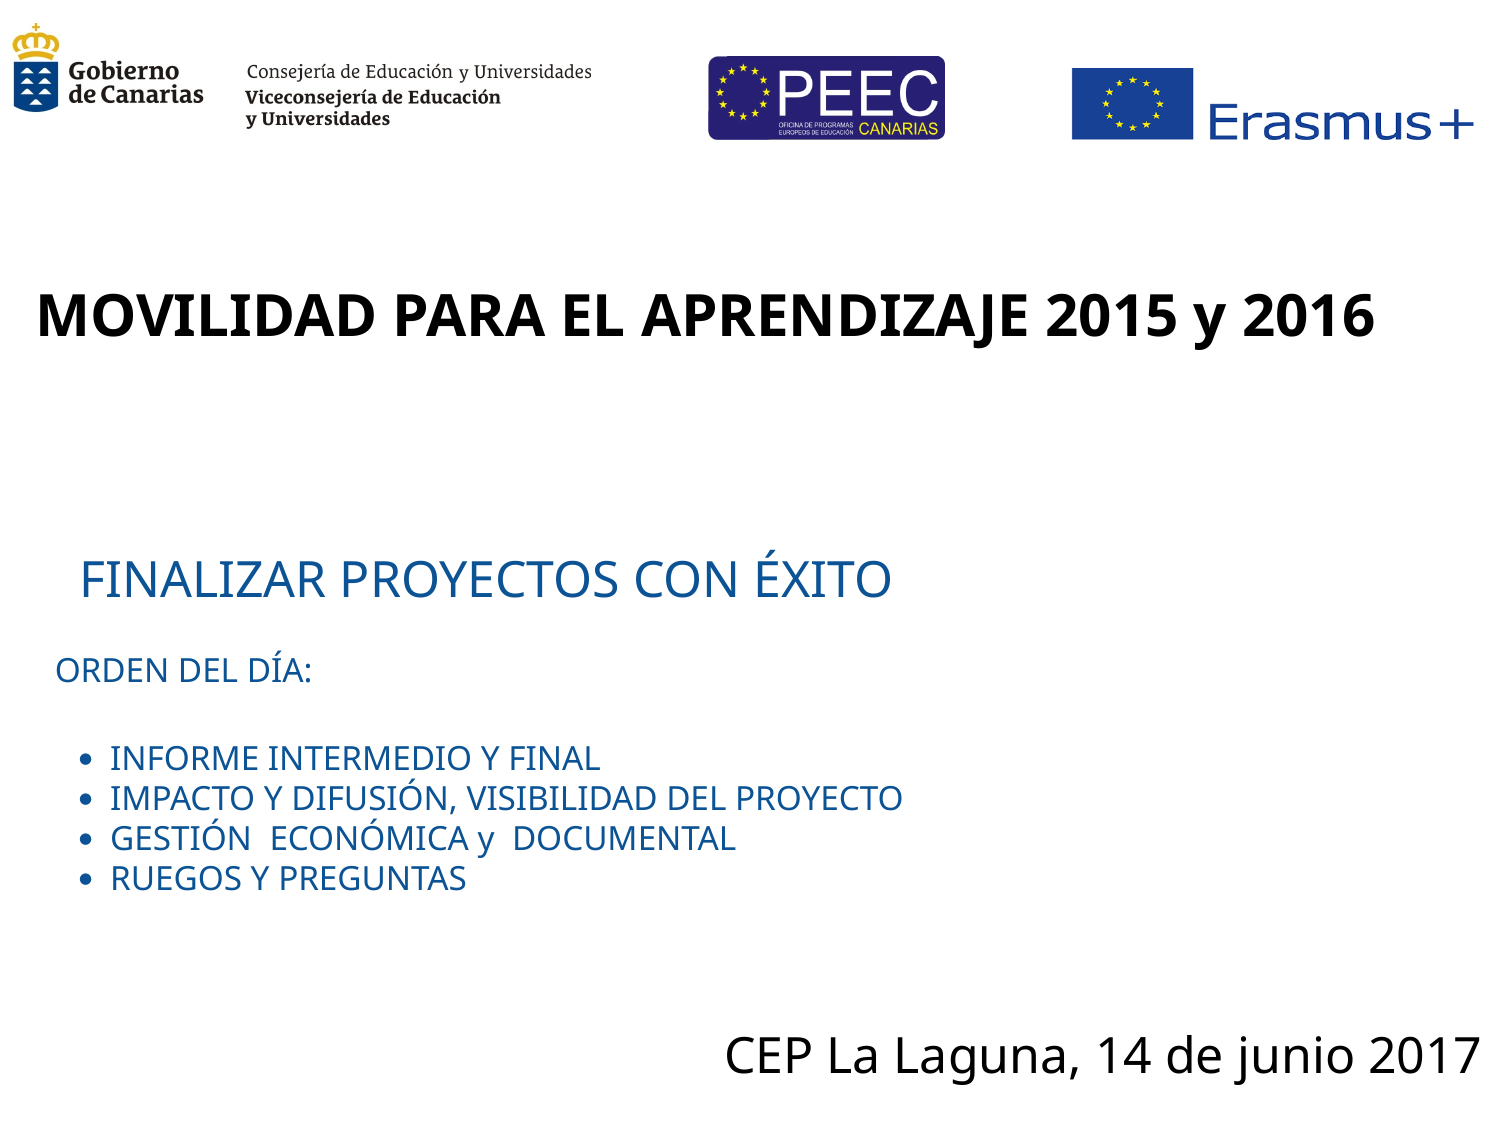

MOVILIDAD PARA EL APRENDIZAJE 2015 y 2016
FINALIZAR PROYECTOS CON ÉXITO
 ORDEN DEL DÍA:
INFORME INTERMEDIO Y FINAL
IMPACTO Y DIFUSIÓN, VISIBILIDAD DEL PROYECTO
GESTIÓN ECONÓMICA y DOCUMENTAL
RUEGOS Y PREGUNTAS
CEP La Laguna, 14 de junio 2017